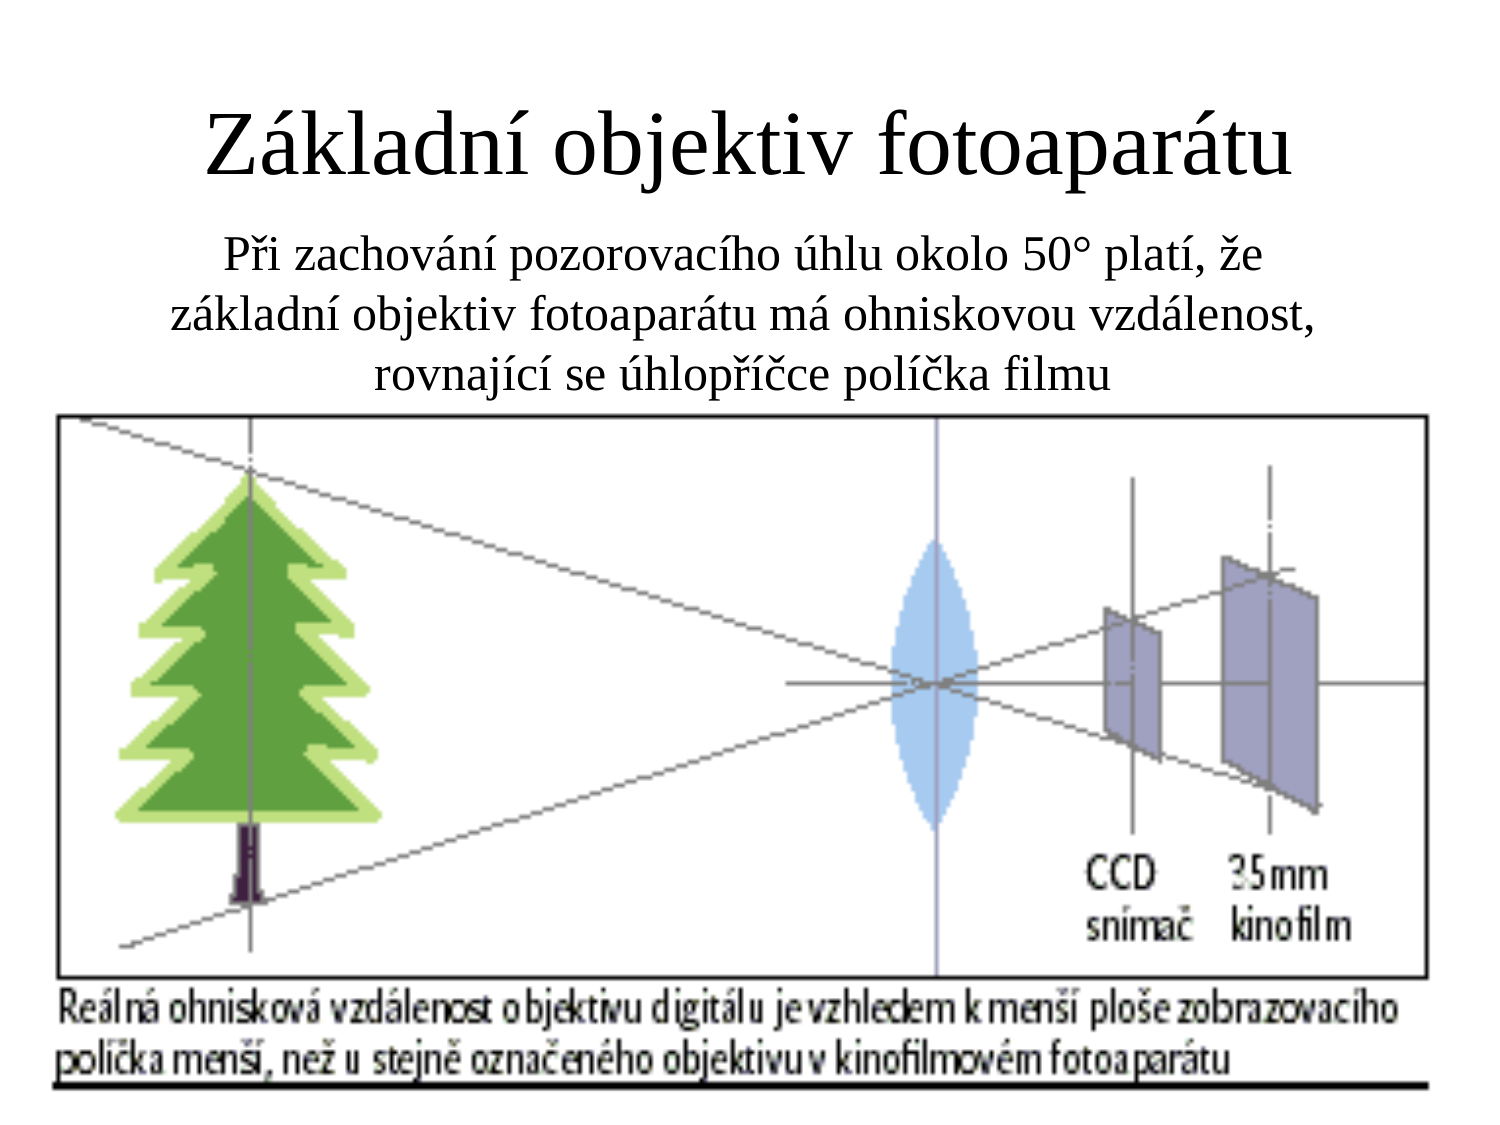

Základní objektiv fotoaparátu
Při zachování pozorovacího úhlu okolo 50° platí, že základní objektiv fotoaparátu má ohniskovou vzdálenost, rovnající se úhlopříčce políčka filmu